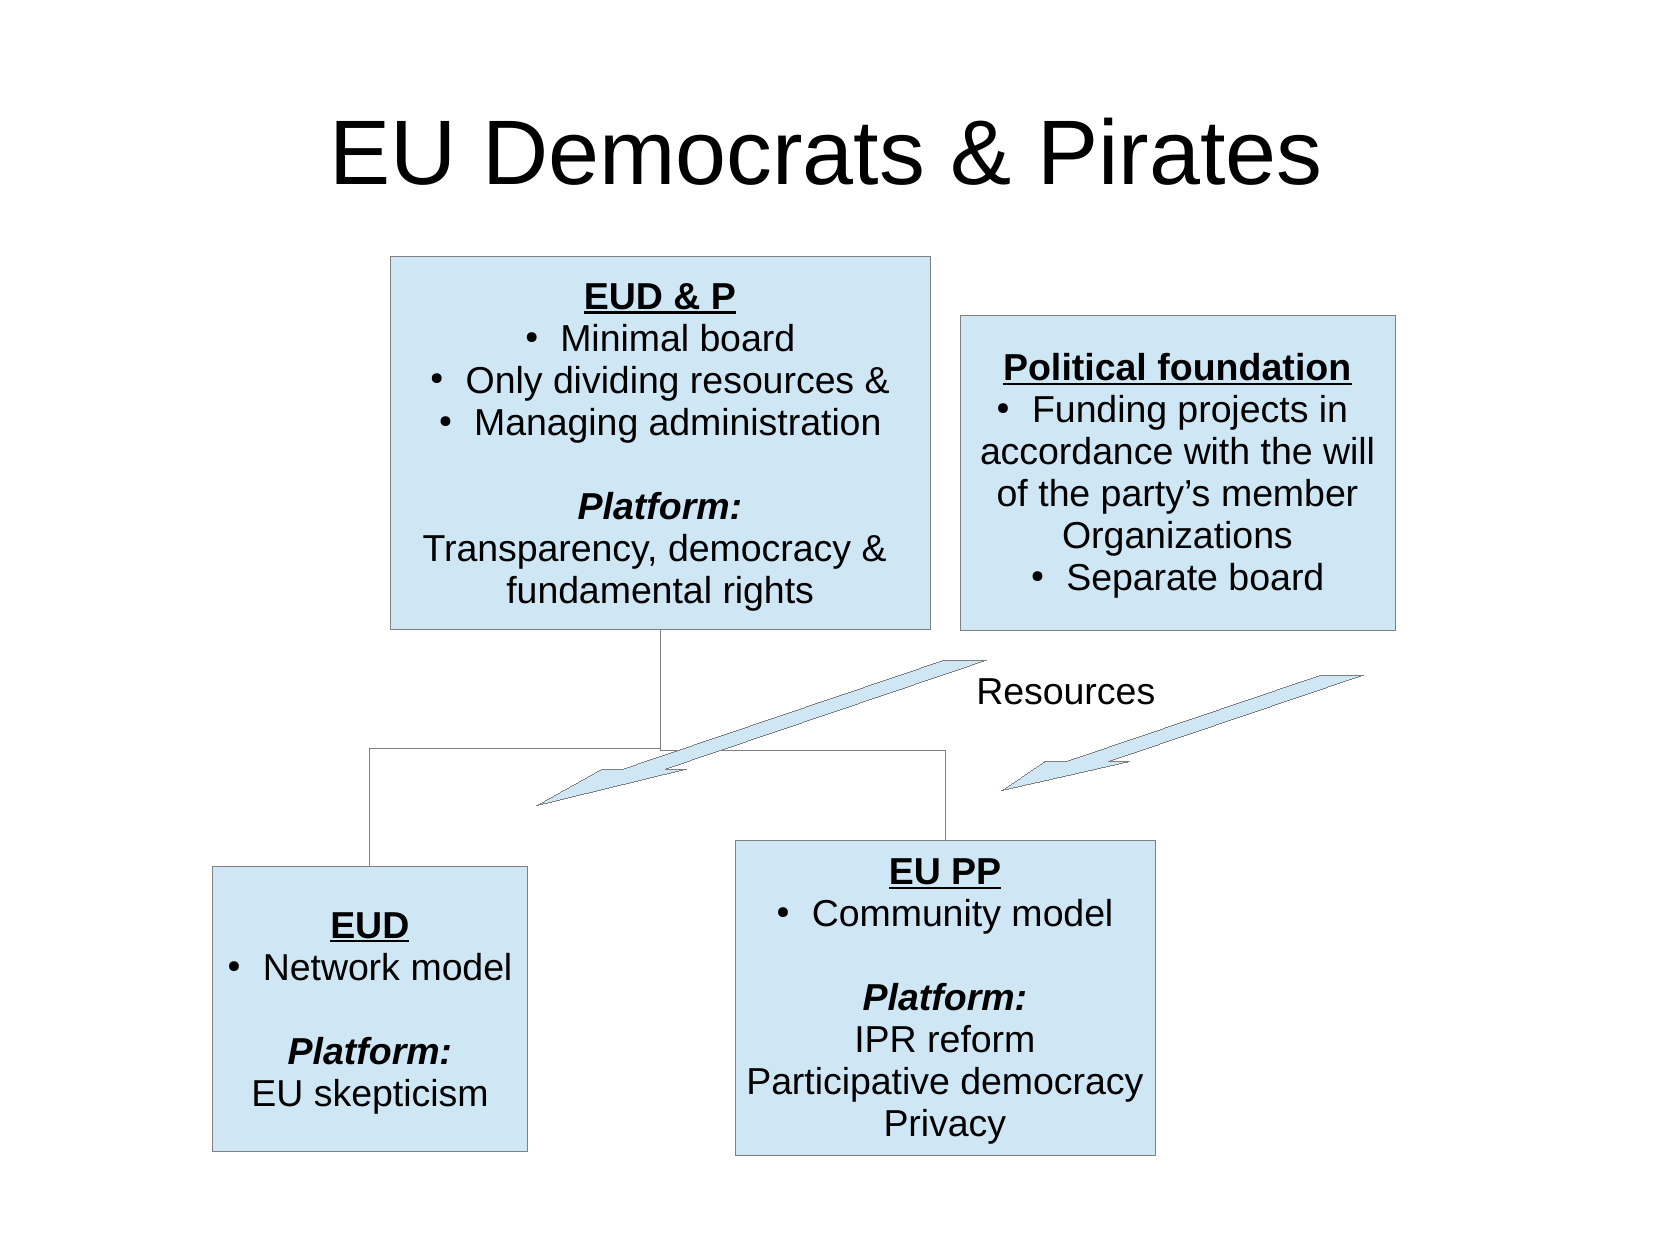

# EU Democrats & Pirates
EUD & P
Minimal board
Only dividing resources &
Managing administration
Platform:
Transparency, democracy &
fundamental rights
Political foundation
Funding projects in
accordance with the will
of the party’s member
Organizations
Separate board
Resources
EU PP
Community model
Platform:
IPR reform
Participative democracy
Privacy
EUD
Network model
Platform:
EU skepticism